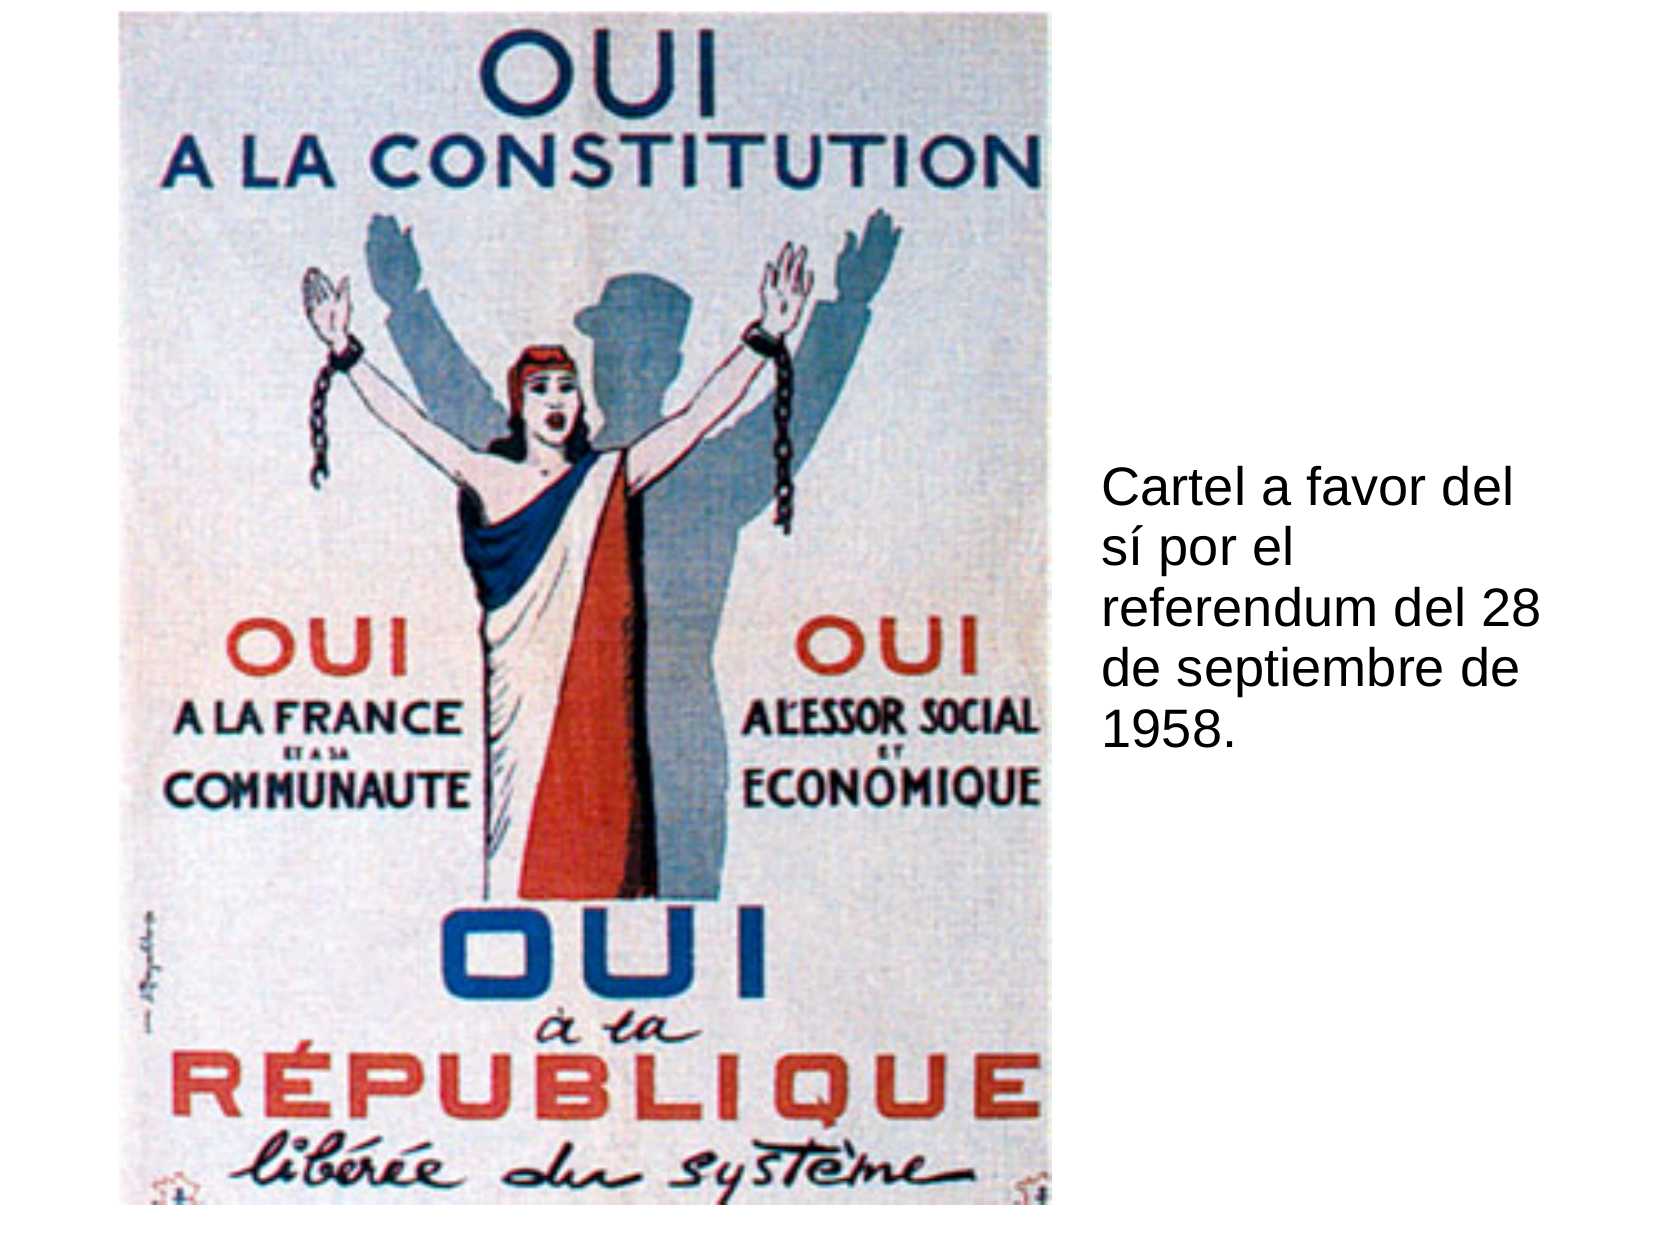

Cartel a favor del sí por el referendum del 28 de septiembre de 1958.